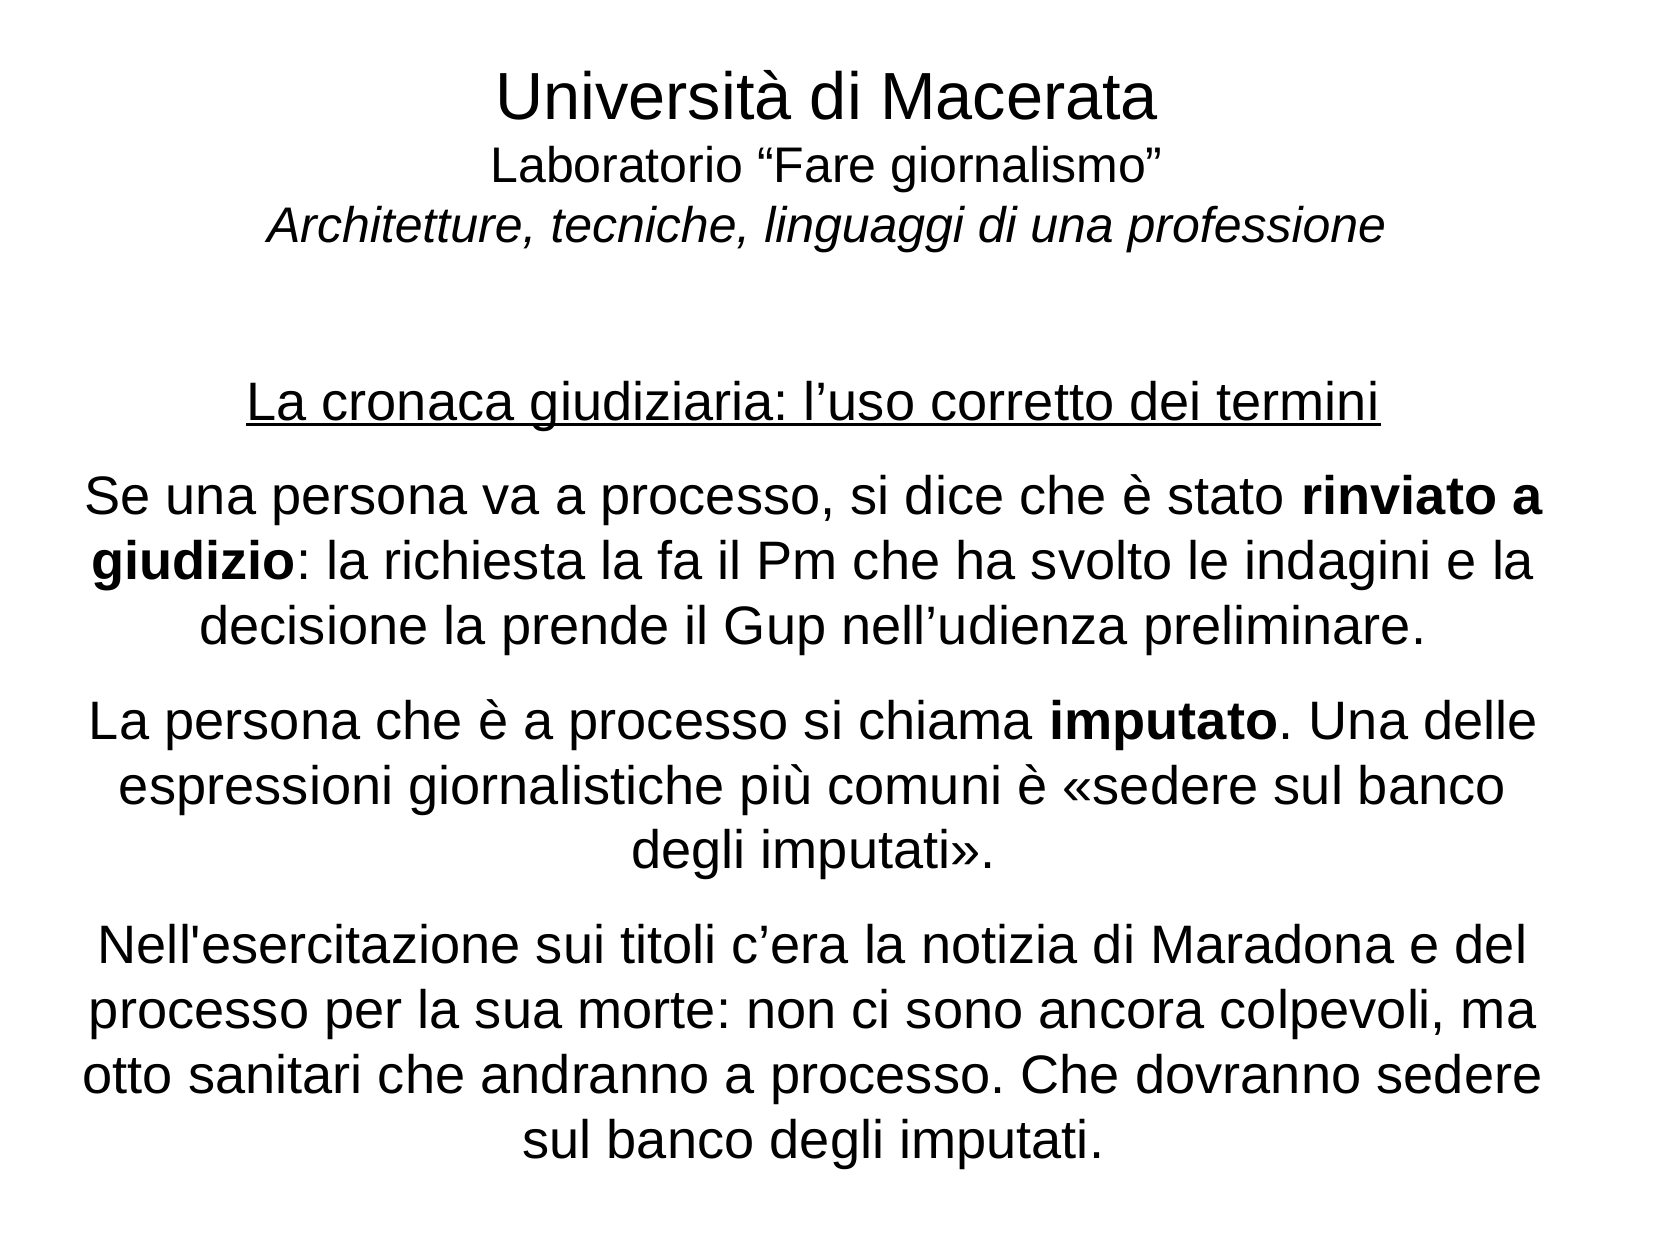

# Università di Macerata Laboratorio “Fare giornalismo” Architetture, tecniche, linguaggi di una professione
La cronaca giudiziaria: l’uso corretto dei termini
Se una persona va a processo, si dice che è stato rinviato a giudizio: la richiesta la fa il Pm che ha svolto le indagini e la decisione la prende il Gup nell’udienza preliminare.
La persona che è a processo si chiama imputato. Una delle espressioni giornalistiche più comuni è «sedere sul banco degli imputati».
Nell'esercitazione sui titoli c’era la notizia di Maradona e del processo per la sua morte: non ci sono ancora colpevoli, ma otto sanitari che andranno a processo. Che dovranno sedere sul banco degli imputati.